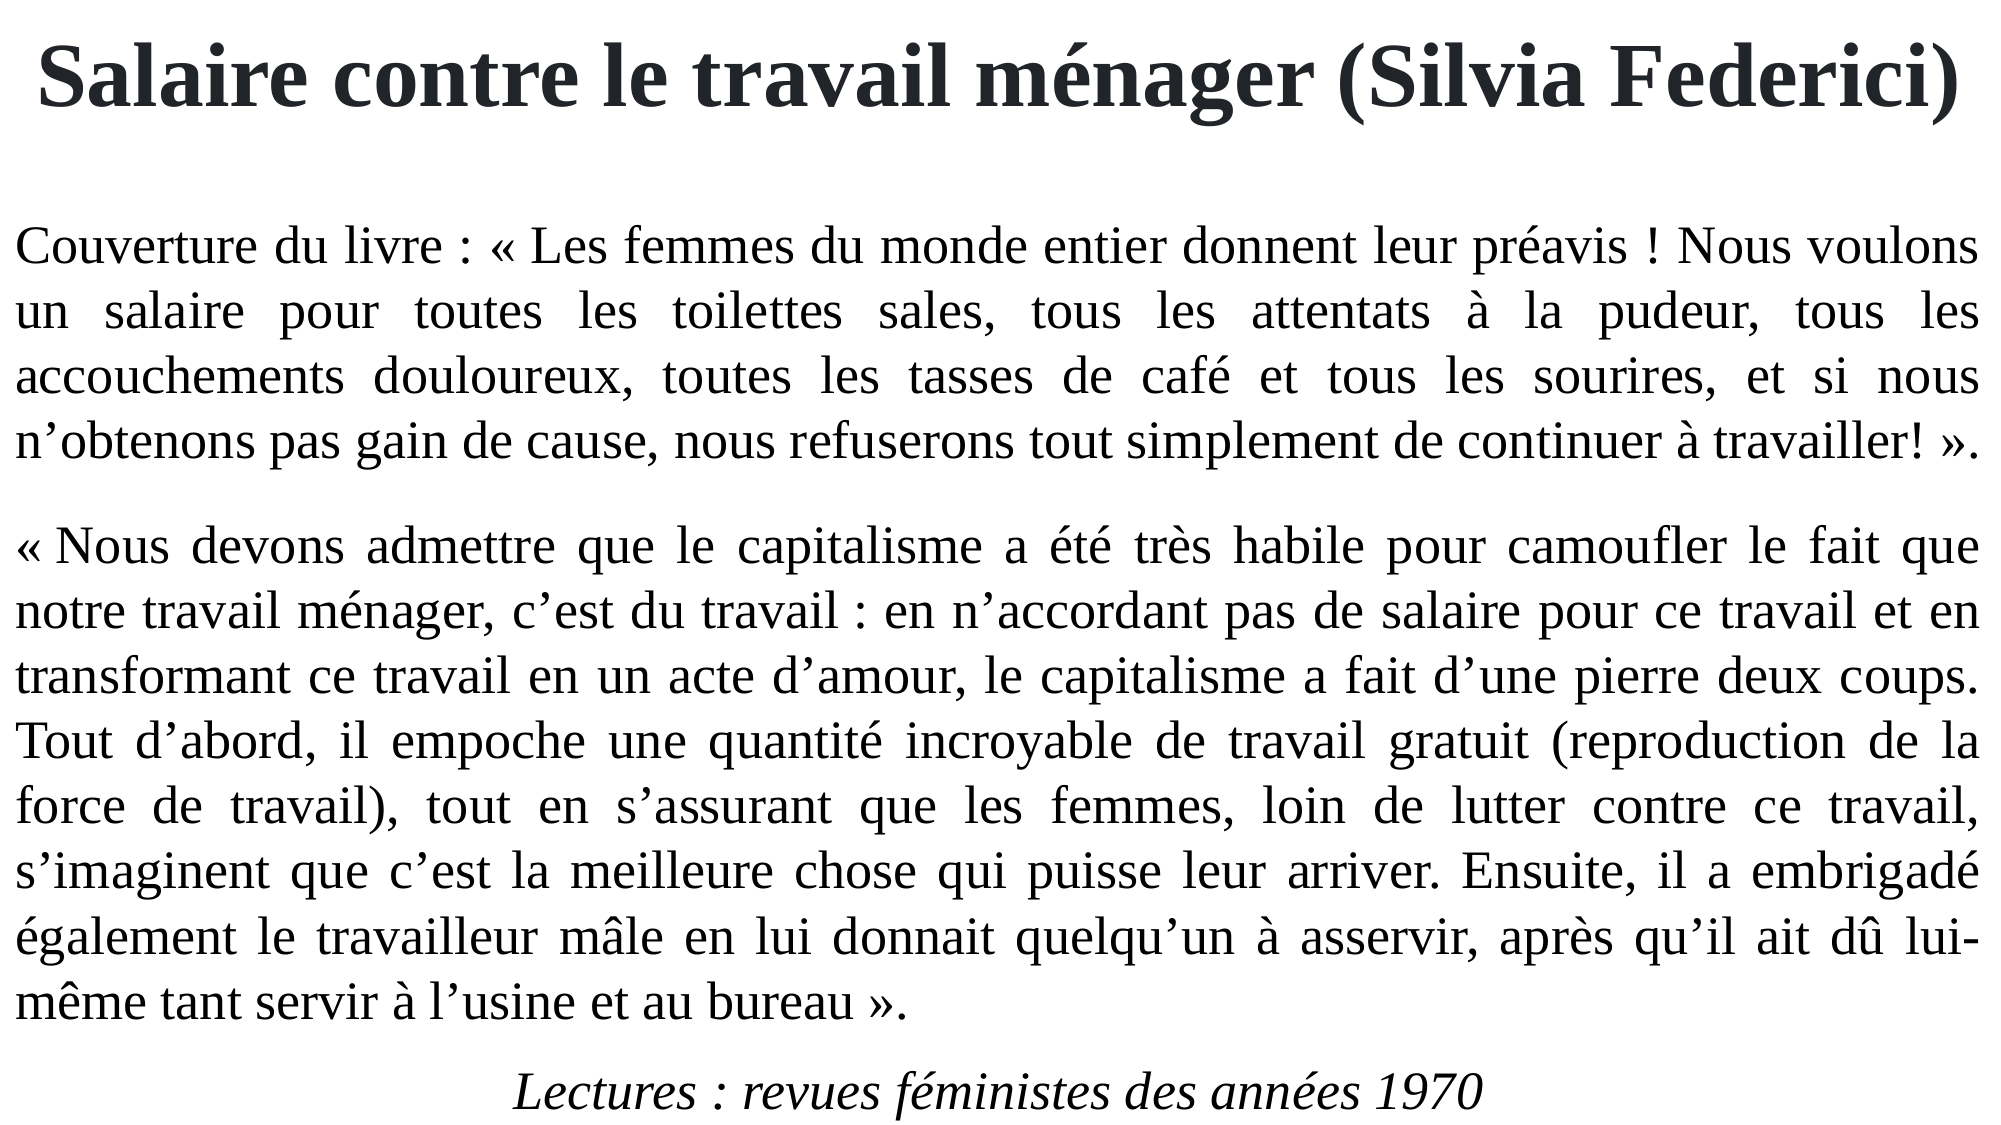

# Salaire contre le travail ménager (Silvia Federici)
Couverture du livre : « Les femmes du monde entier donnent leur préavis ! Nous voulons un salaire pour toutes les toilettes sales, tous les attentats à la pudeur, tous les accouchements douloureux, toutes les tasses de café et tous les sourires, et si nous n’obtenons pas gain de cause, nous refuserons tout simplement de continuer à travailler! ».
« Nous devons admettre que le capitalisme a été très habile pour camoufler le fait que notre travail ménager, c’est du travail : en n’accordant pas de salaire pour ce travail et en transformant ce travail en un acte d’amour, le capitalisme a fait d’une pierre deux coups. Tout d’abord, il empoche une quantité incroyable de travail gratuit (reproduction de la force de travail), tout en s’assurant que les femmes, loin de lutter contre ce travail, s’imaginent que c’est la meilleure chose qui puisse leur arriver. Ensuite, il a embrigadé également le travailleur mâle en lui donnait quelqu’un à asservir, après qu’il ait dû lui-même tant servir à l’usine et au bureau ».
Lectures : revues féministes des années 1970